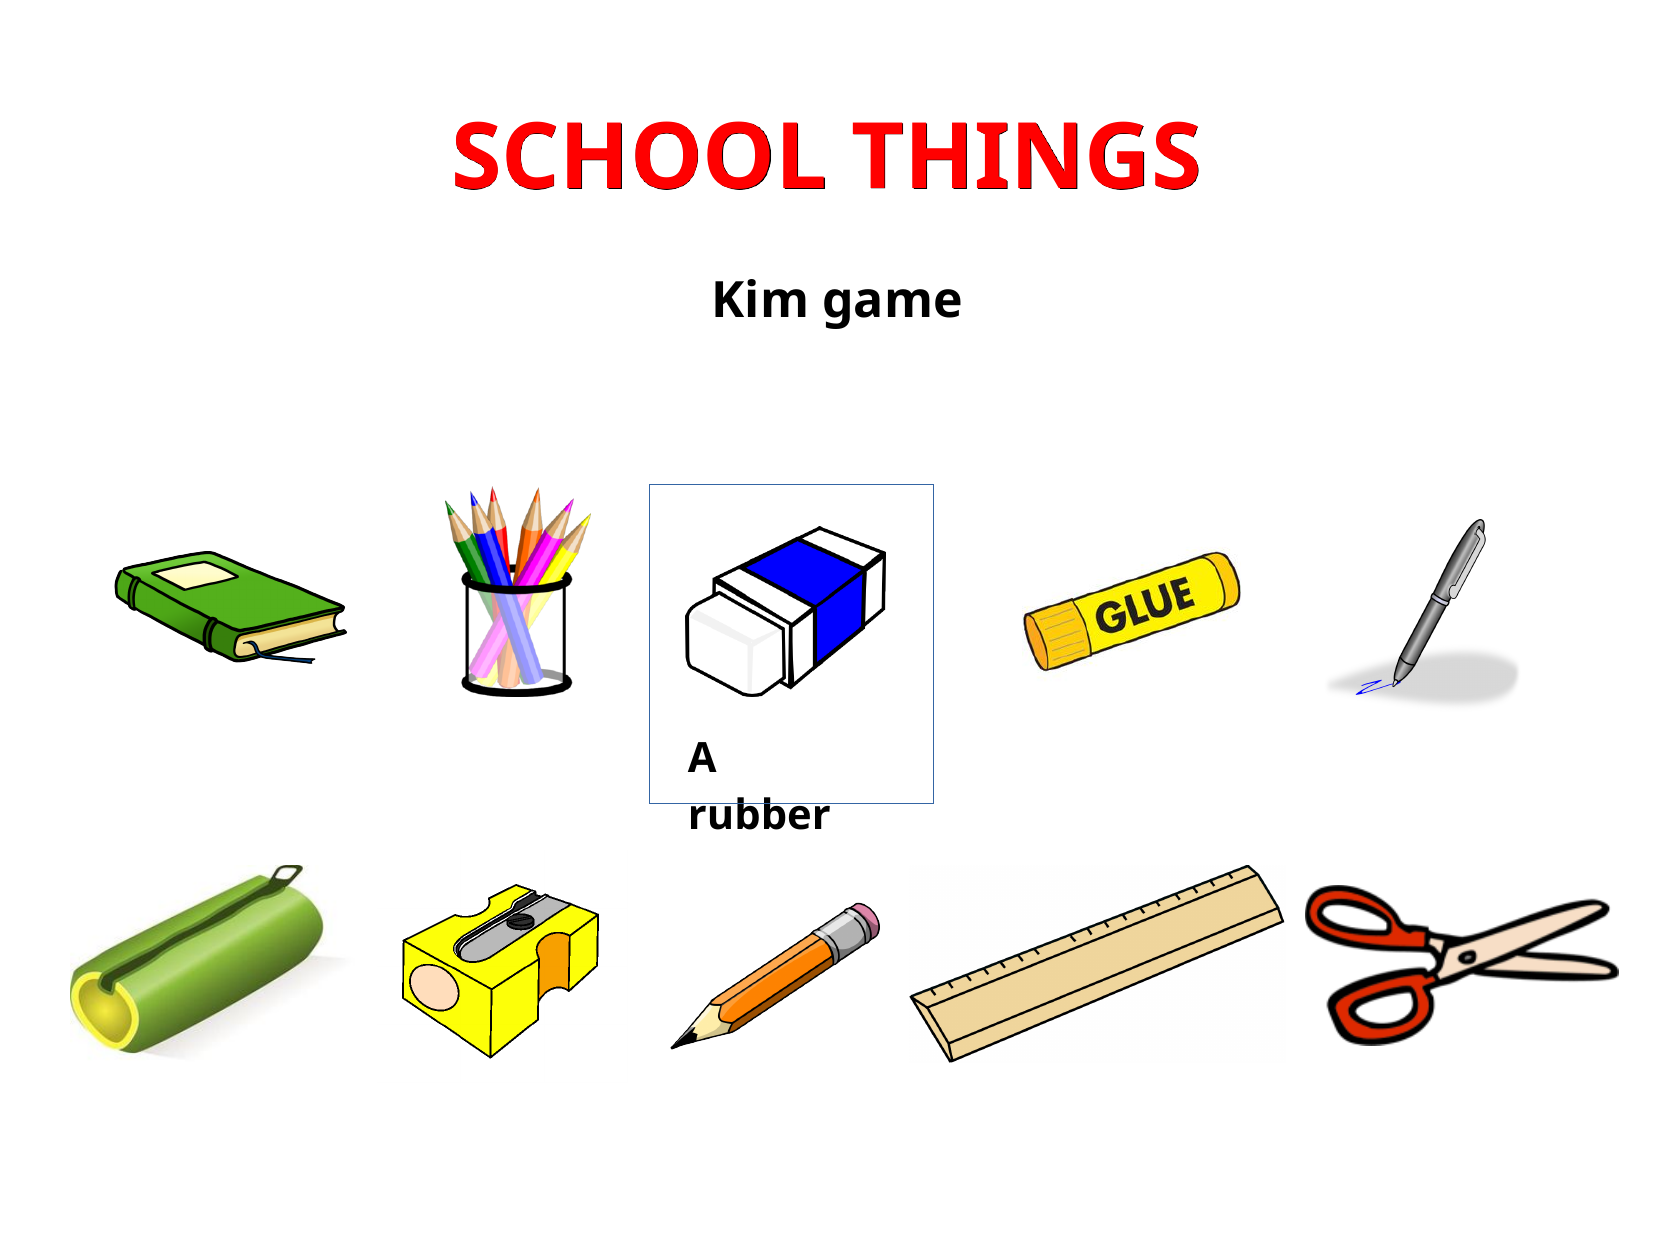

# SCHOOL THINGS
Kim game
A rubber